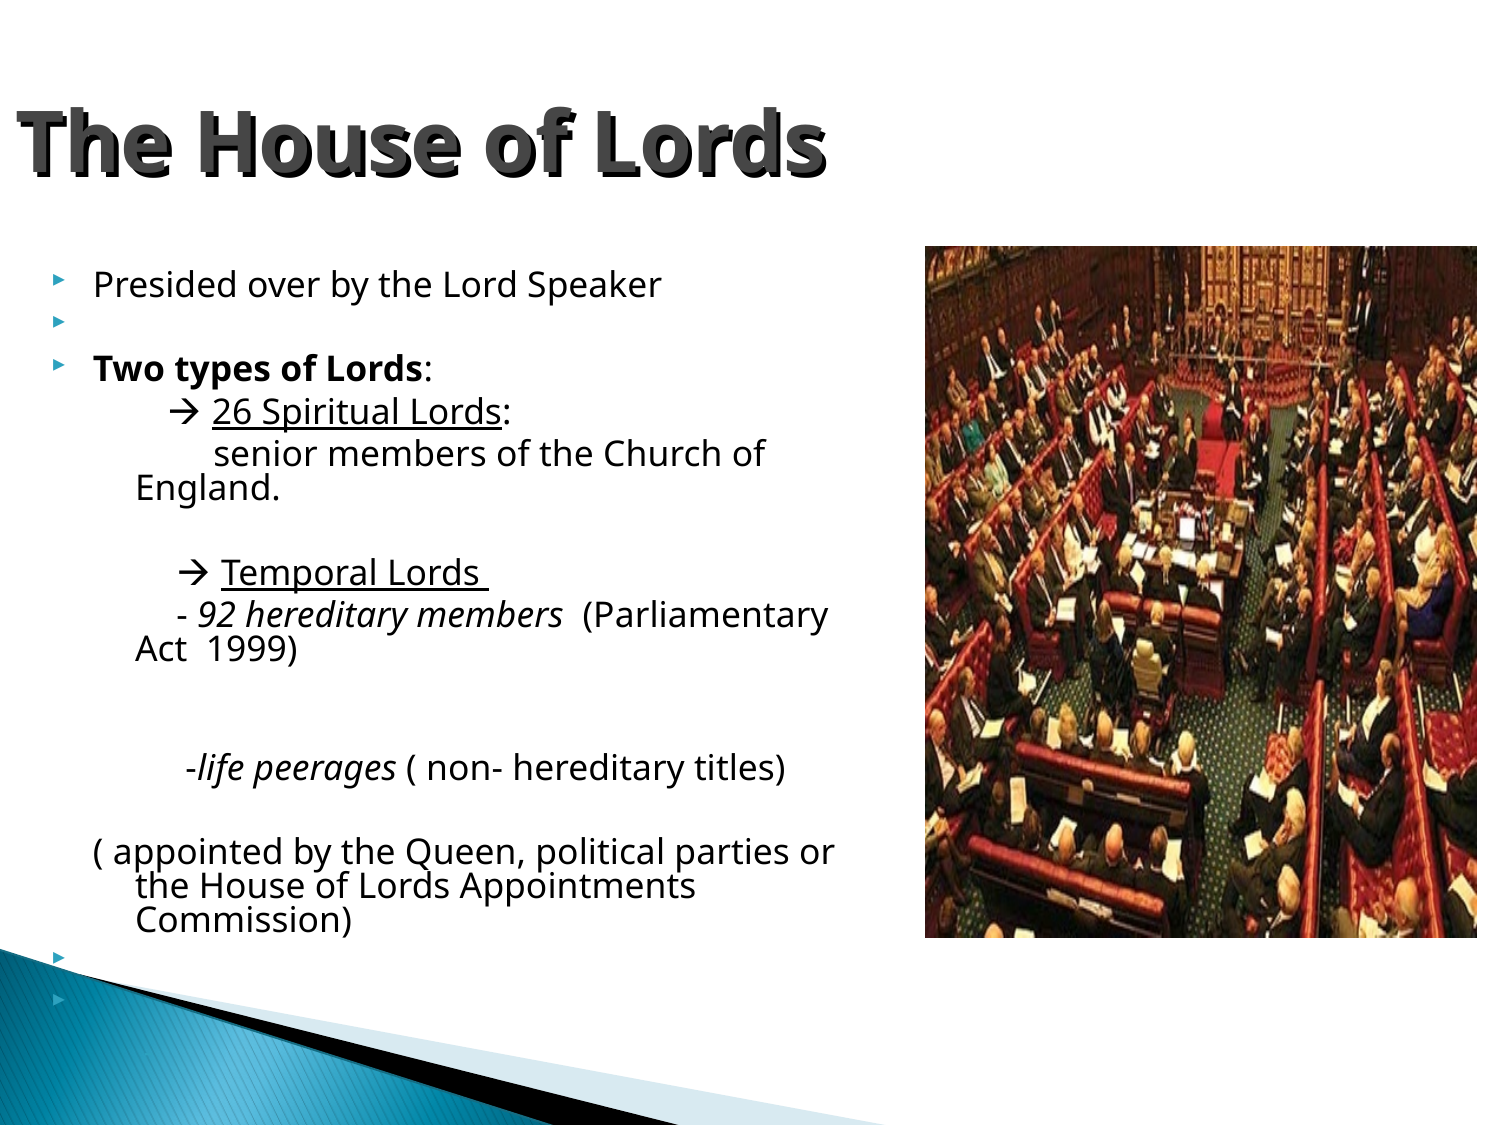

# The House of Lords
Presided over by the Lord Speaker
Two types of Lords:
  26 Spiritual Lords:
 senior members of the Church of England.
  Temporal Lords
 - 92 hereditary members (Parliamentary Act 1999)
 -life peerages ( non- hereditary titles)
( appointed by the Queen, political parties or the House of Lords Appointments Commission)